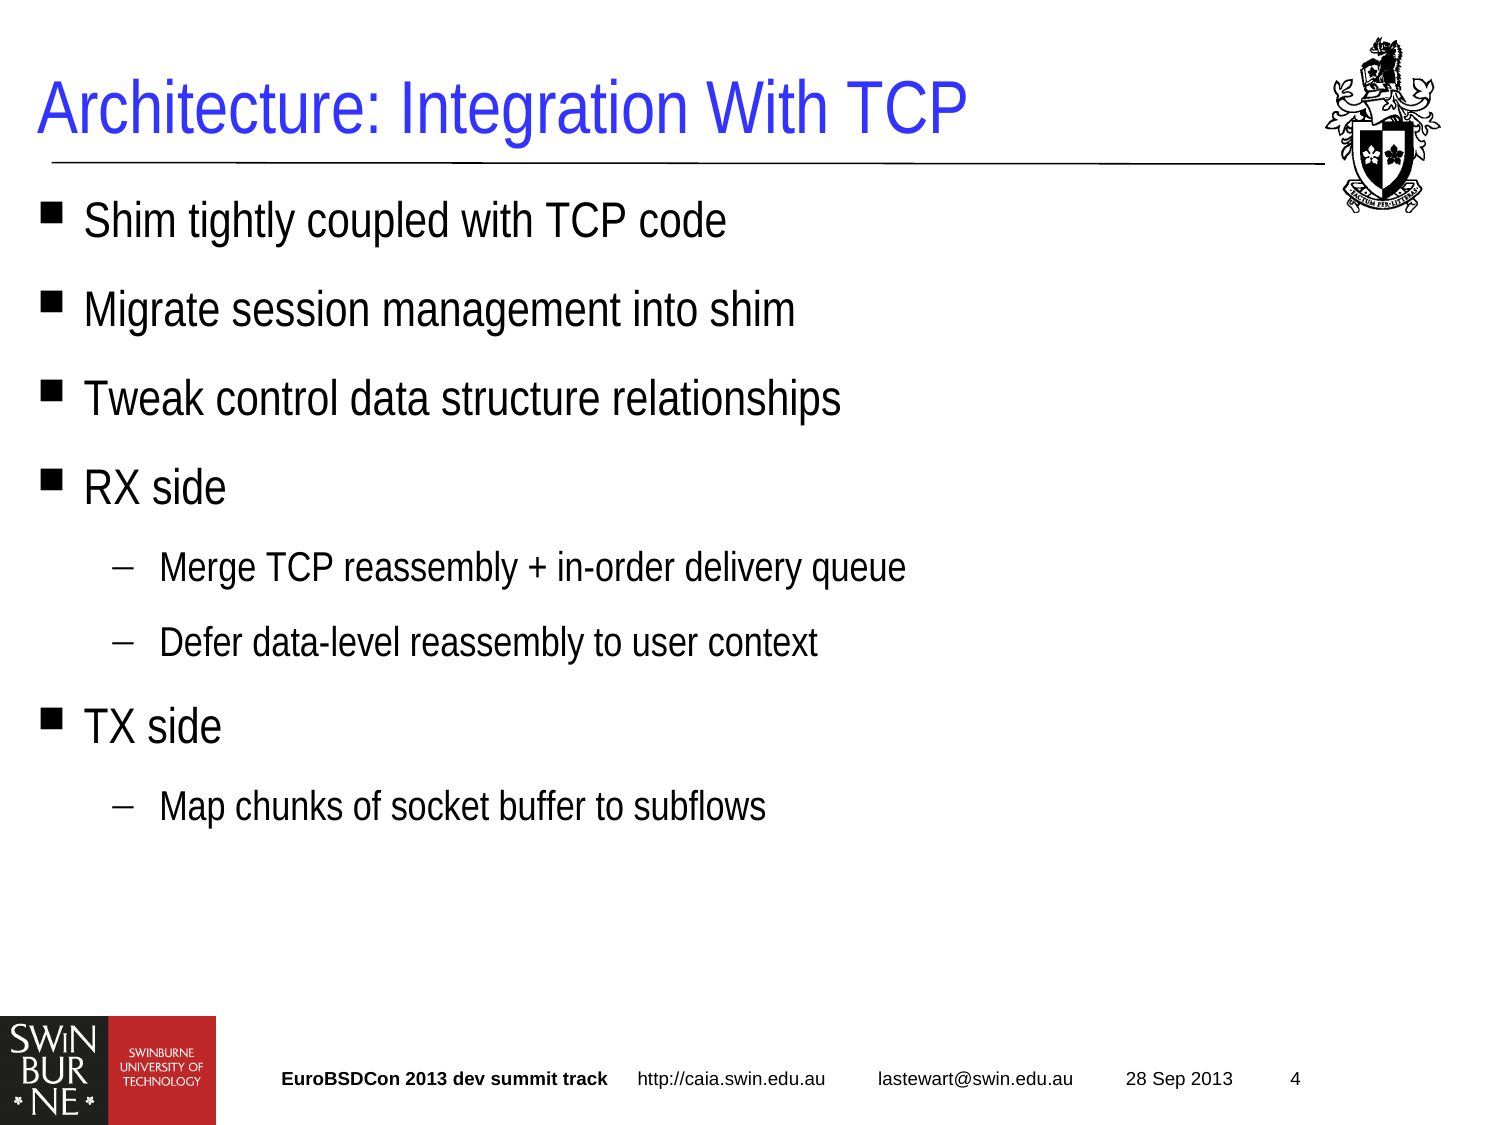

# Architecture: Integration With TCP
Shim tightly coupled with TCP code
Migrate session management into shim
Tweak control data structure relationships
RX side
Merge TCP reassembly + in-order delivery queue
Defer data-level reassembly to user context
TX side
Map chunks of socket buffer to subflows